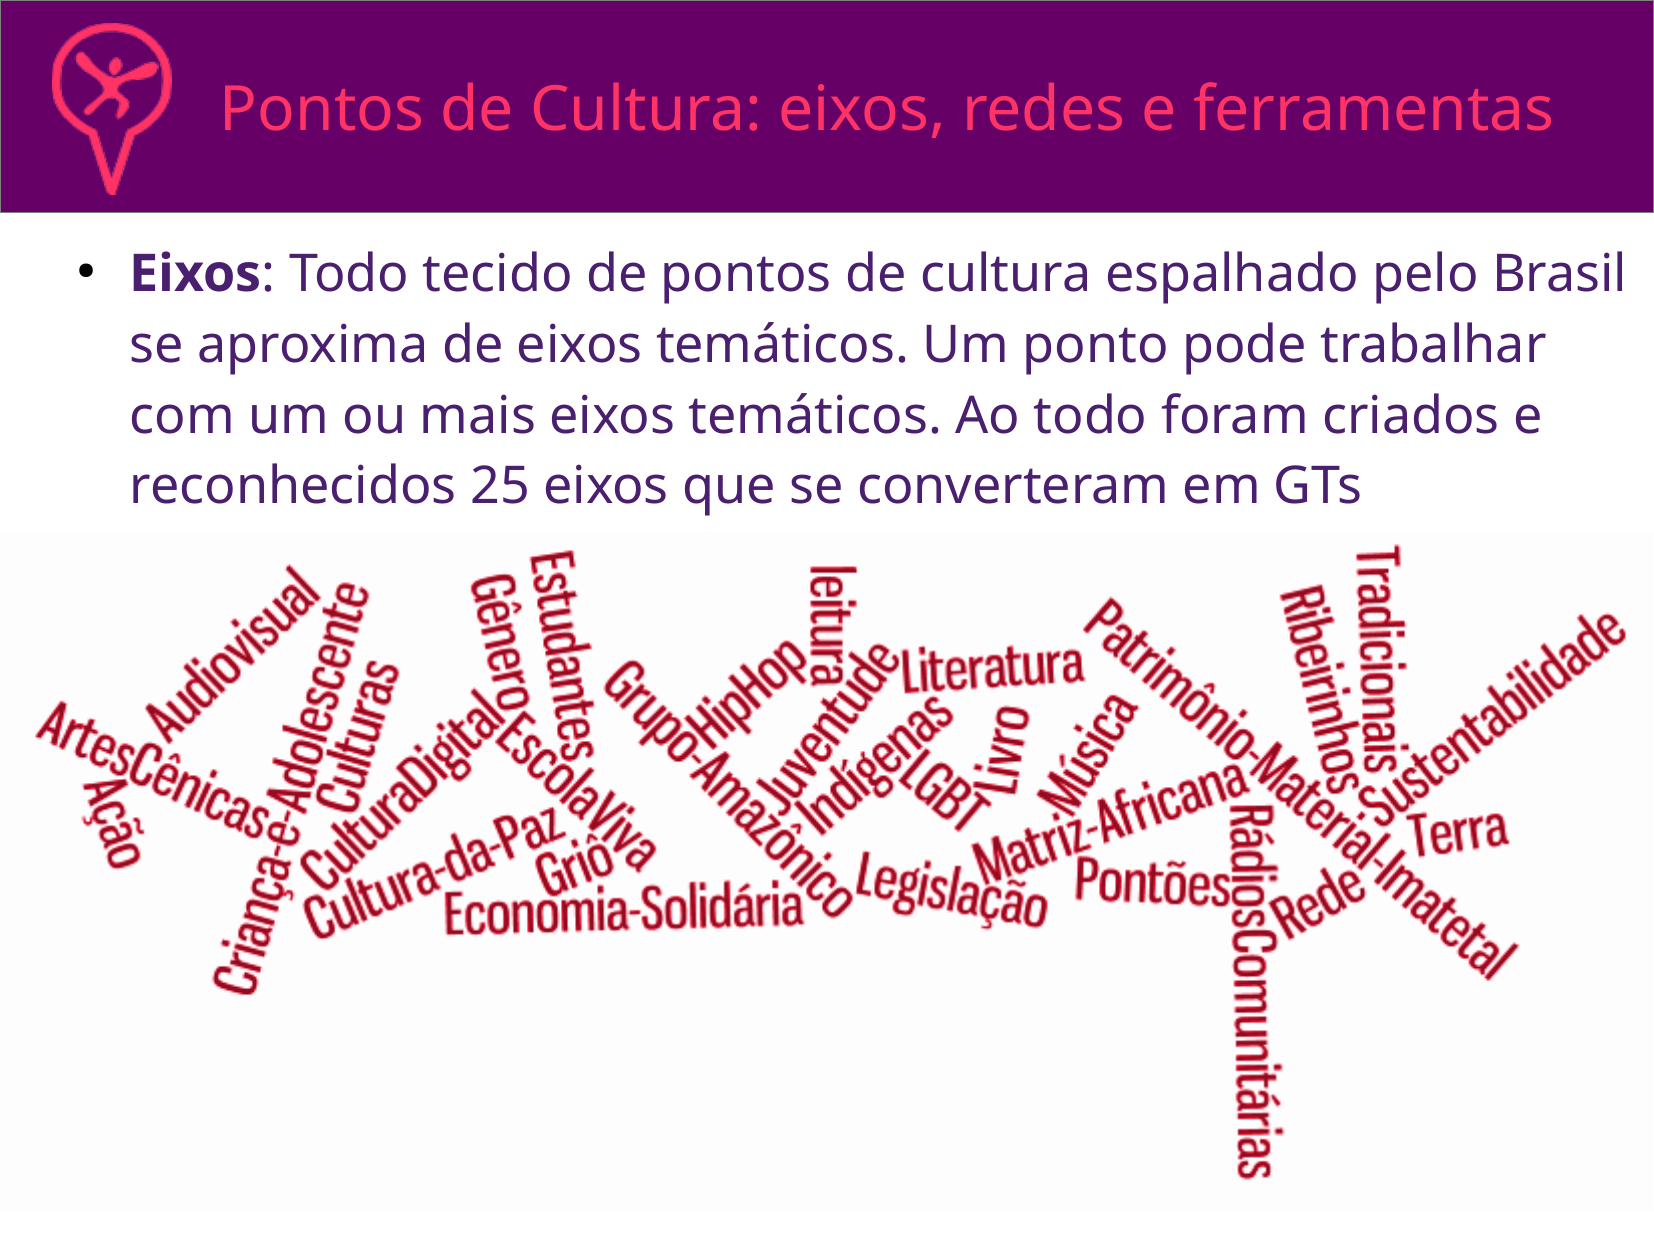

Pontos de Cultura: eixos, redes e ferramentas
#
Eixos: Todo tecido de pontos de cultura espalhado pelo Brasil se aproxima de eixos temáticos. Um ponto pode trabalhar com um ou mais eixos temáticos. Ao todo foram criados e reconhecidos 25 eixos que se converteram em GTs